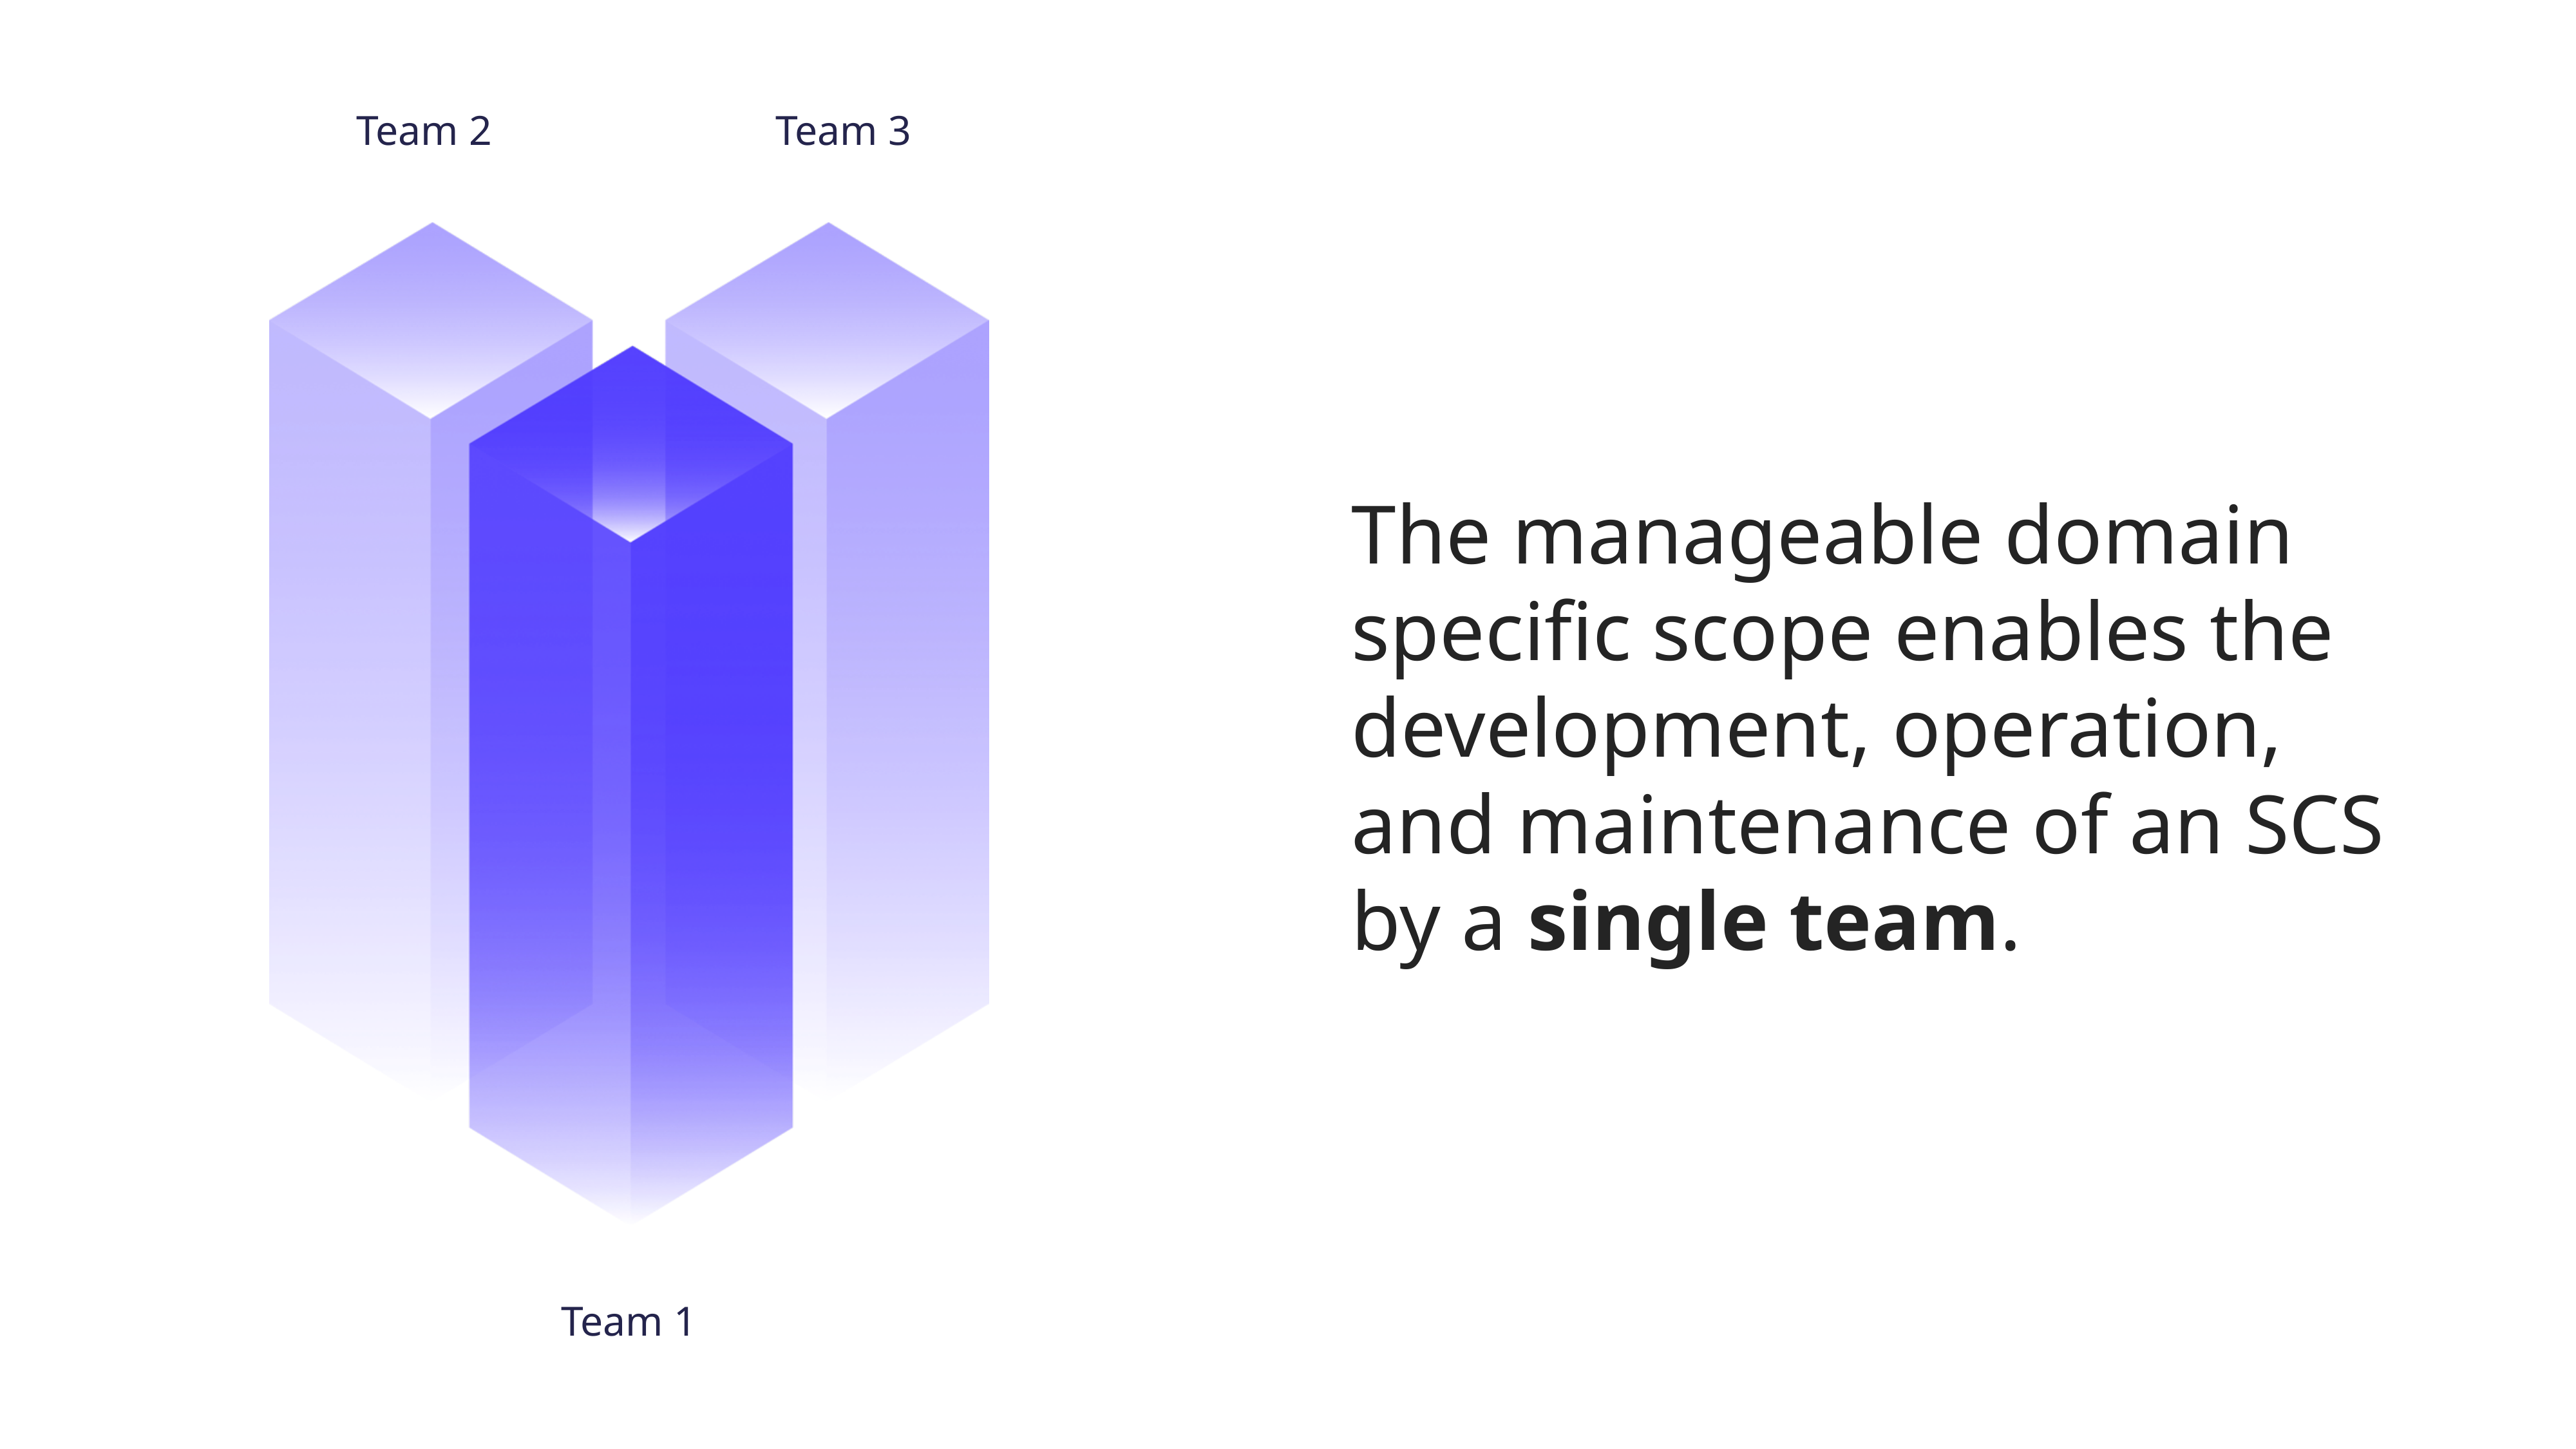

Team 2
Team 3
# The manageable domain specific scope enables the development, operation, and maintenance of an SCS by a single team.
Team 1